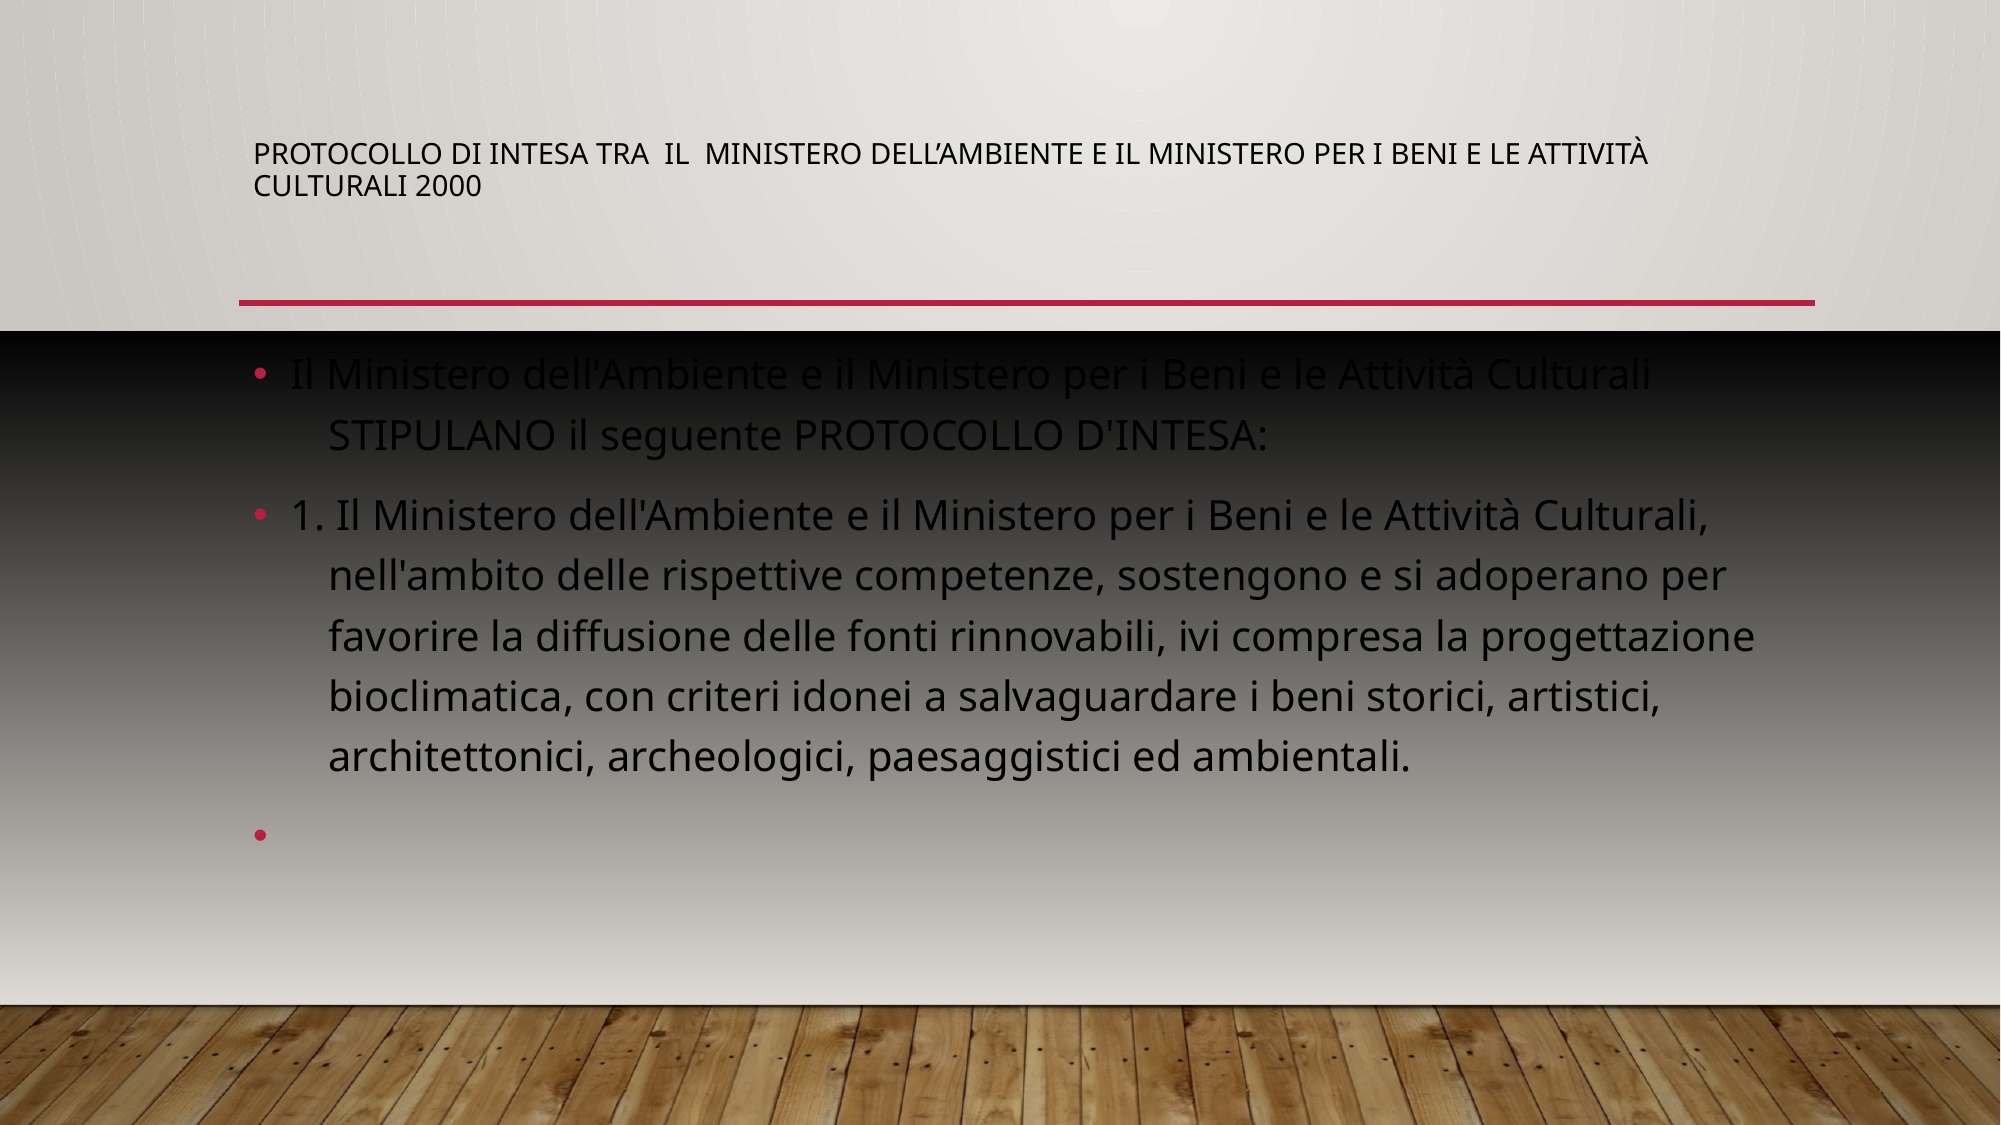

# Protocollo di Intesa tra il Ministero dell’Ambiente e il Ministero per i Beni e le Attività Culturali 2000
Il Ministero dell'Ambiente e il Ministero per i Beni e le Attività Culturali STIPULANO il seguente PROTOCOLLO D'INTESA:
1. Il Ministero dell'Ambiente e il Ministero per i Beni e le Attività Culturali, nell'ambito delle rispettive competenze, sostengono e si adoperano per favorire la diffusione delle fonti rinnovabili, ivi compresa la progettazione bioclimatica, con criteri idonei a salvaguardare i beni storici, artistici, architettonici, archeologici, paesaggistici ed ambientali.